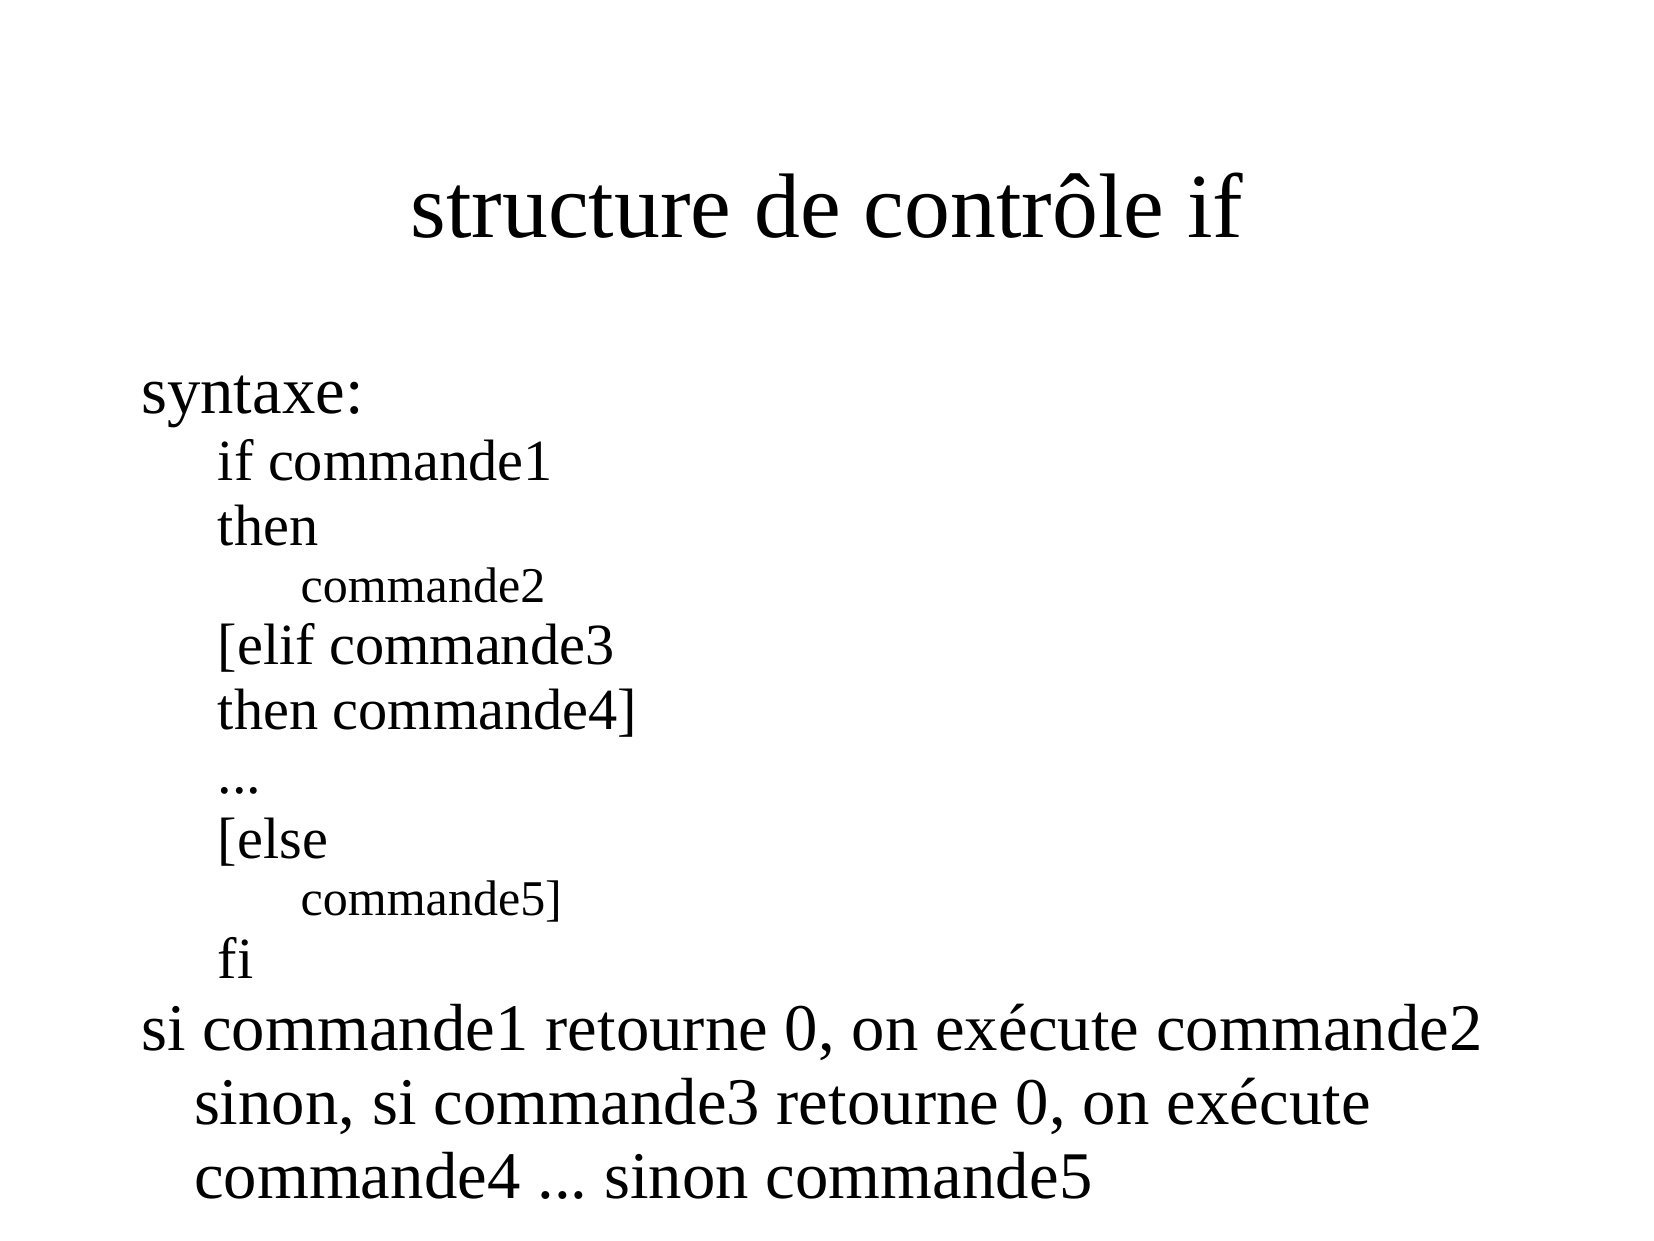

# structure de contrôle if
syntaxe:
if commande1
then
commande2
[elif commande3
then commande4]
...
[else
commande5]
fi
si commande1 retourne 0, on exécute commande2 sinon, si commande3 retourne 0, on exécute commande4 ... sinon commande5